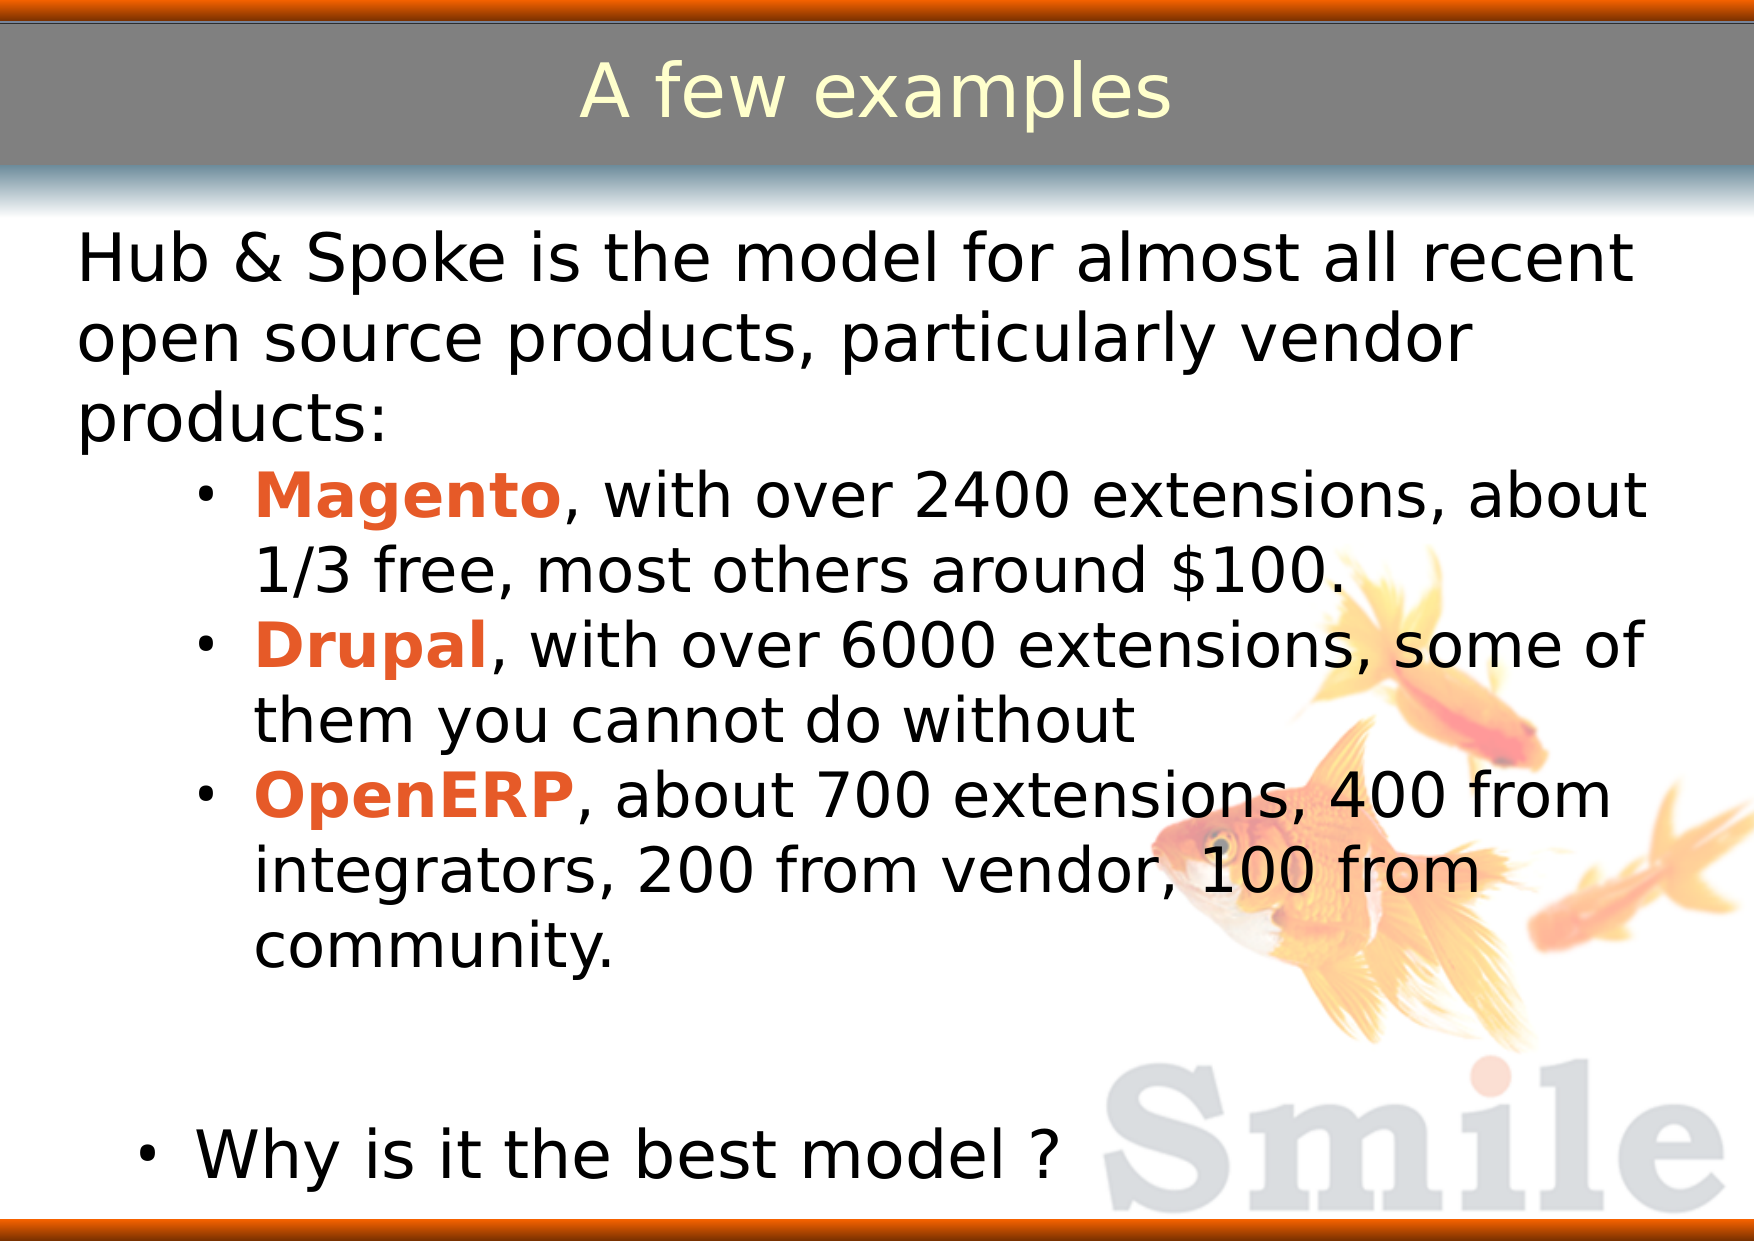

# A few examples
Hub & Spoke is the model for almost all recent open source products, particularly vendor products:
Magento, with over 2400 extensions, about 1/3 free, most others around $100.
Drupal, with over 6000 extensions, some of them you cannot do without
OpenERP, about 700 extensions, 400 from integrators, 200 from vendor, 100 from community.
Why is it the best model ?